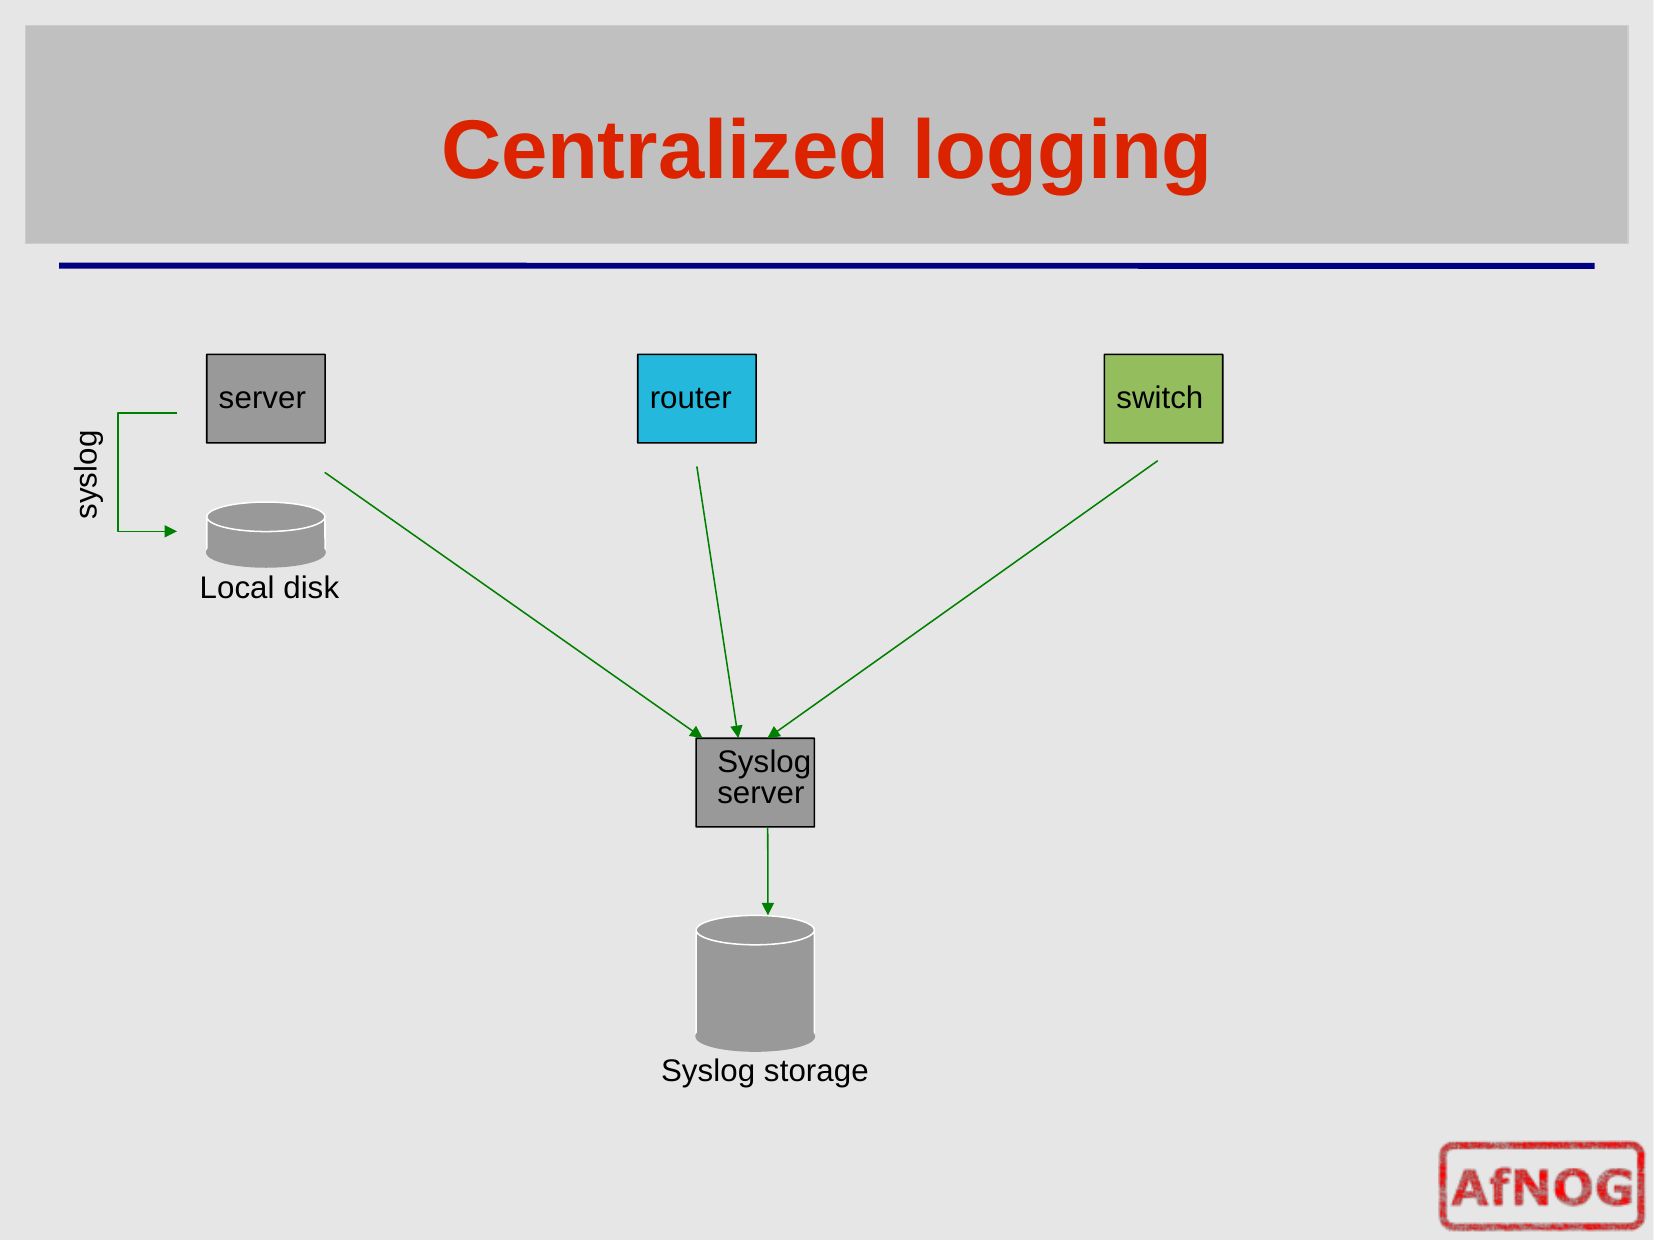

# Centralized logging
server
syslog
Local disk
router
switch
Syslog
server
Syslog storage